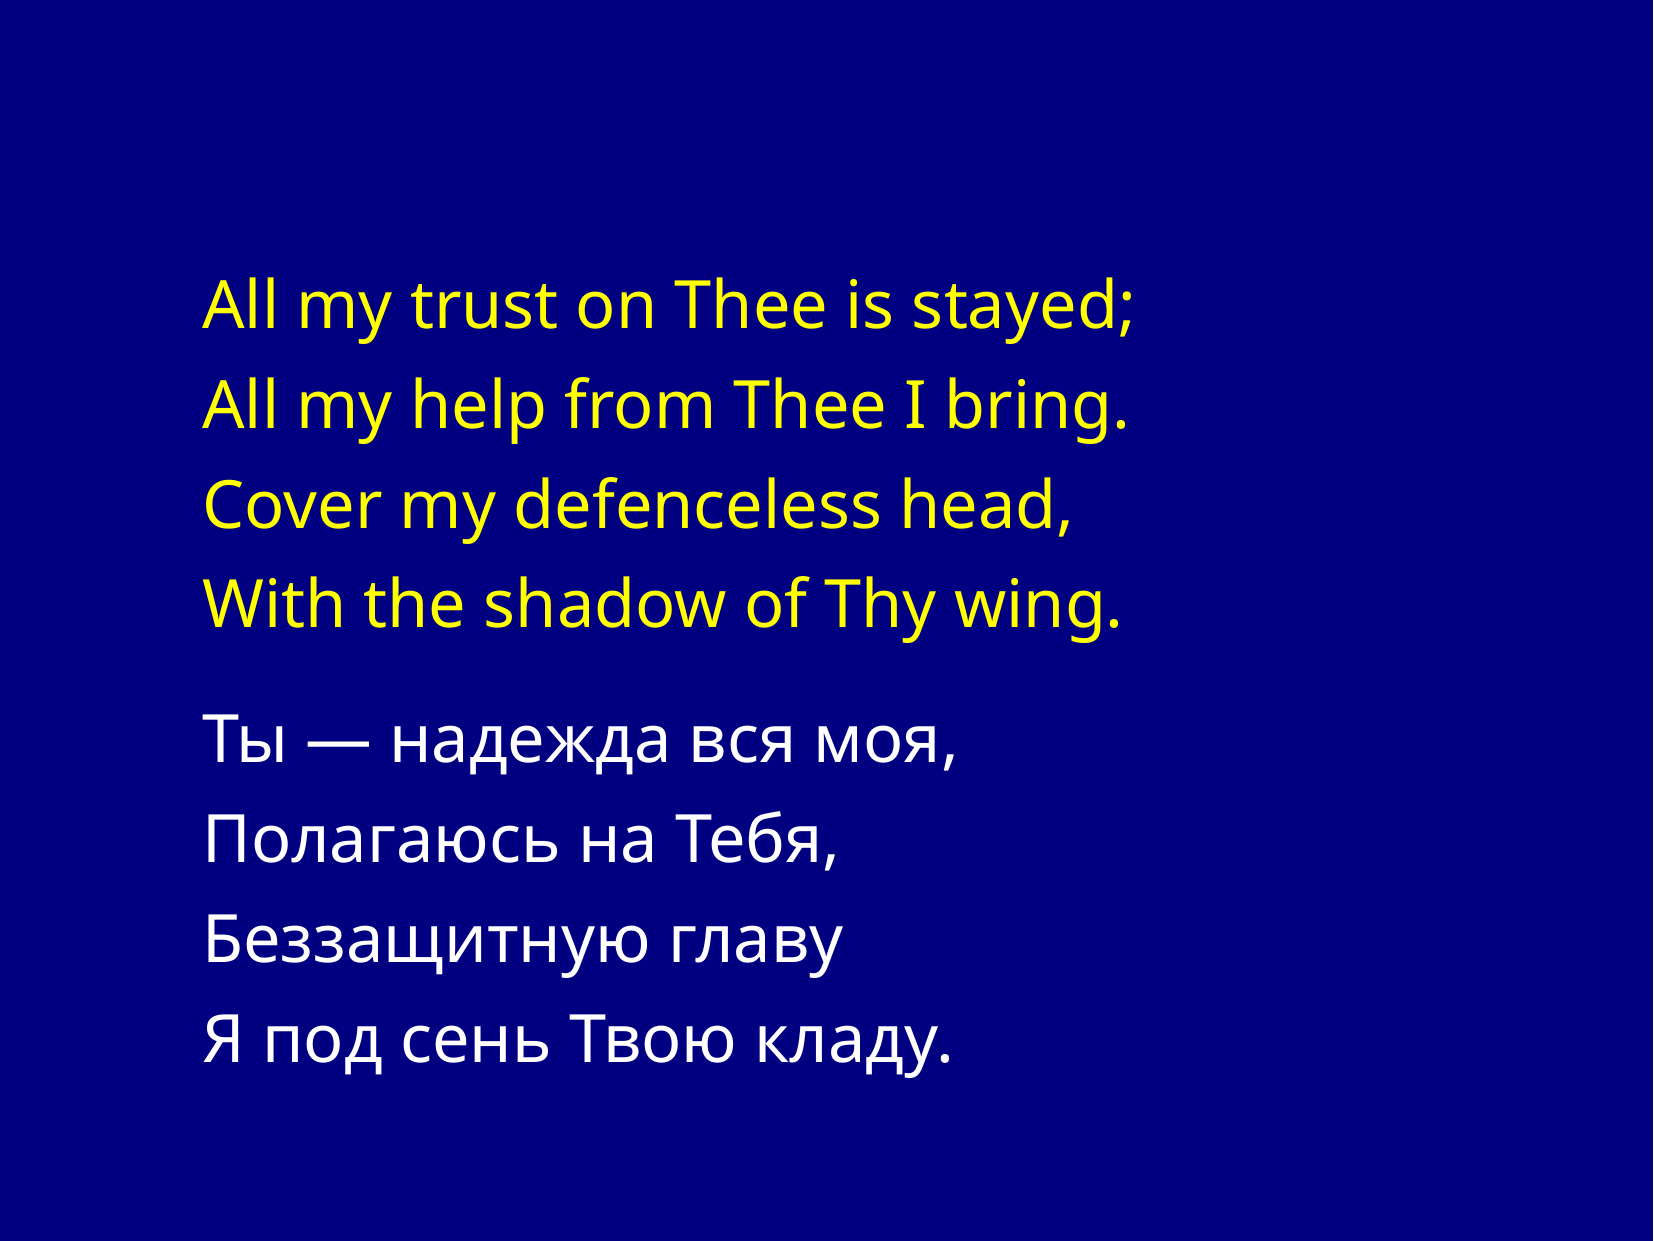

All my trust on Thee is stayed;
	All my help from Thee I bring.
	Cover my defenceless head,
	With the shadow of Thy wing.
	Ты — надежда вся моя,
	Полагаюсь на Тебя,
	Беззащитную главу
	Я под сень Твою кладу.